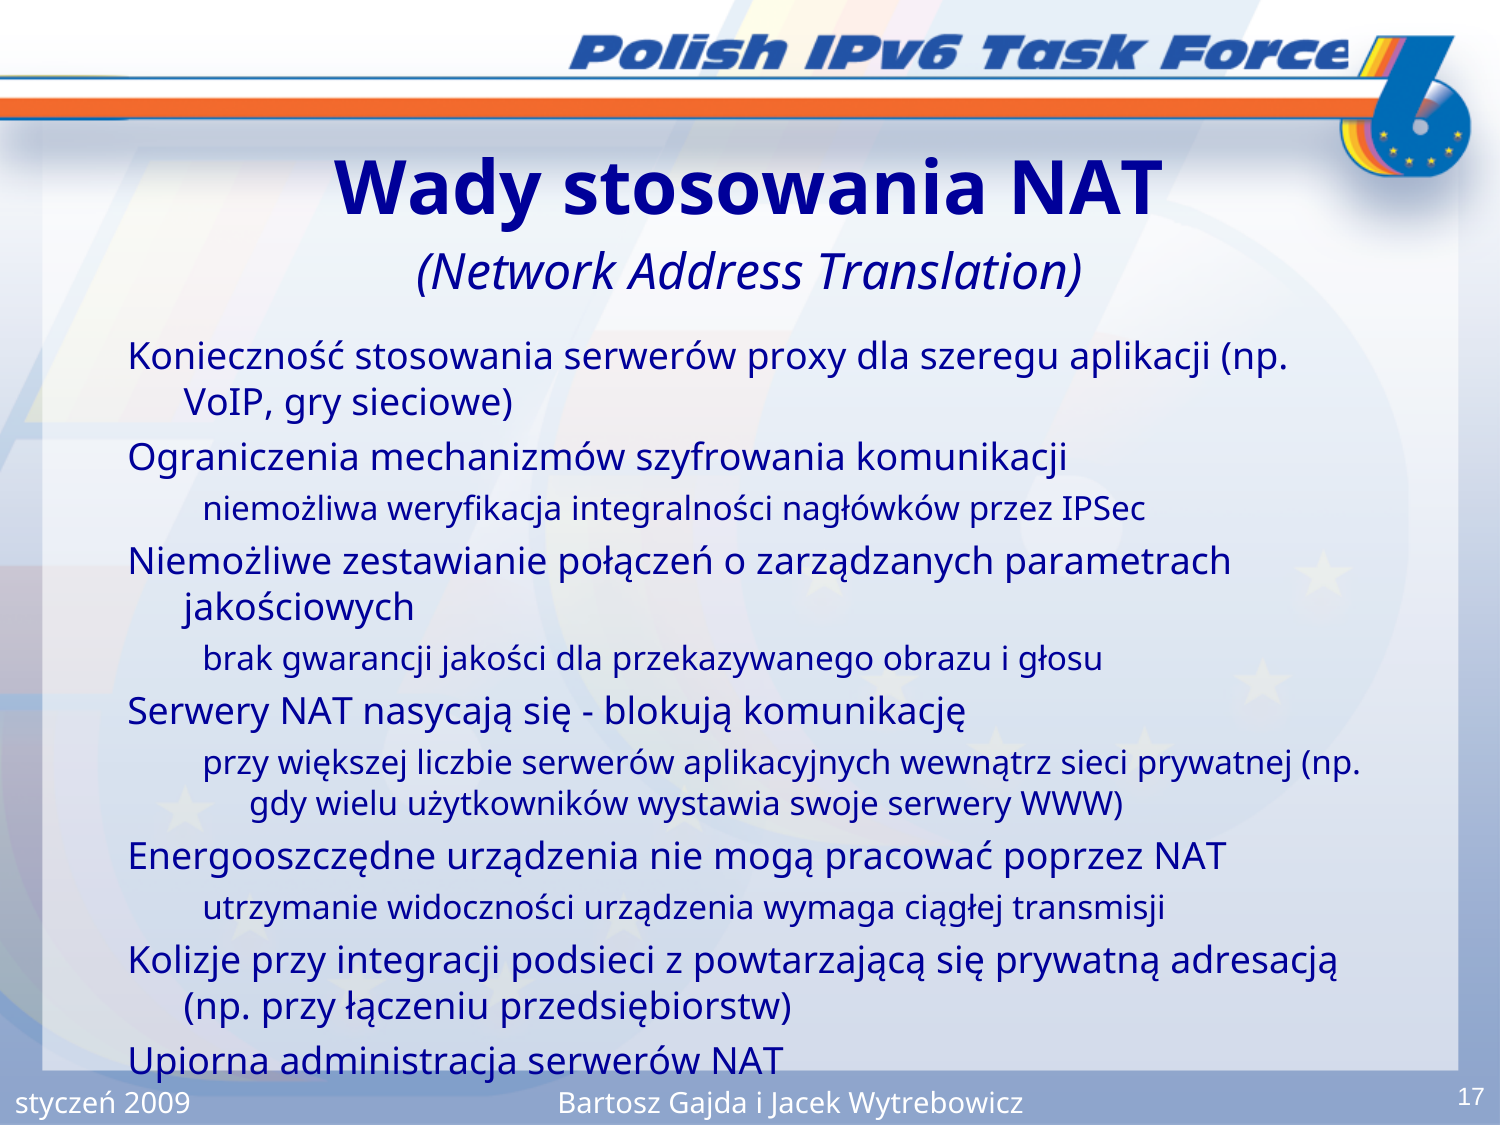

# Wady stosowania NAT (Network Address Translation)
Konieczność stosowania serwerów proxy dla szeregu aplikacji (np. VoIP, gry sieciowe)
Ograniczenia mechanizmów szyfrowania komunikacji
niemożliwa weryfikacja integralności nagłówków przez IPSec
Niemożliwe zestawianie połączeń o zarządzanych parametrach jakościowych
brak gwarancji jakości dla przekazywanego obrazu i głosu
Serwery NAT nasycają się - blokują komunikację
przy większej liczbie serwerów aplikacyjnych wewnątrz sieci prywatnej (np. gdy wielu użytkowników wystawia swoje serwery WWW)
Energooszczędne urządzenia nie mogą pracować poprzez NAT
utrzymanie widoczności urządzenia wymaga ciągłej transmisji
Kolizje przy integracji podsieci z powtarzającą się prywatną adresacją (np. przy łączeniu przedsiębiorstw)
Upiorna administracja serwerów NAT
styczeń 2009
Bartosz Gajda i Jacek Wytrebowicz
17